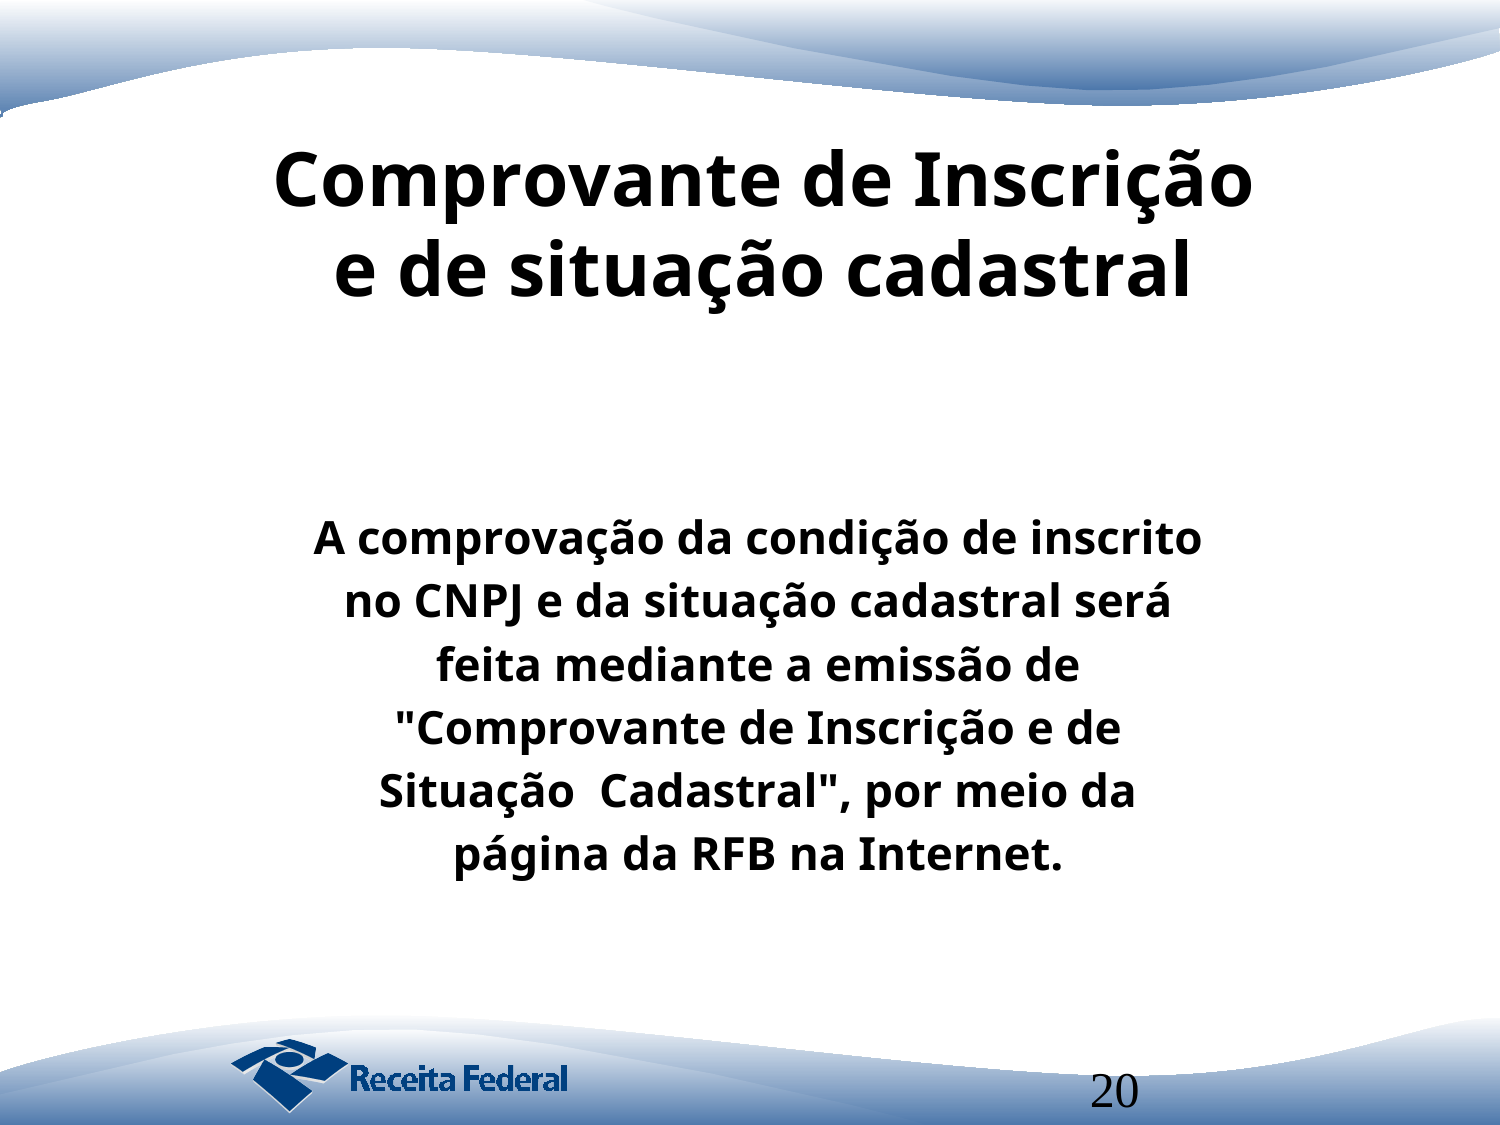

Comprovante de Inscrição e de situação cadastral
A comprovação da condição de inscrito no CNPJ e da situação cadastral será feita mediante a emissão de "Comprovante de Inscrição e de Situação Cadastral", por meio da página da RFB na Internet.
20